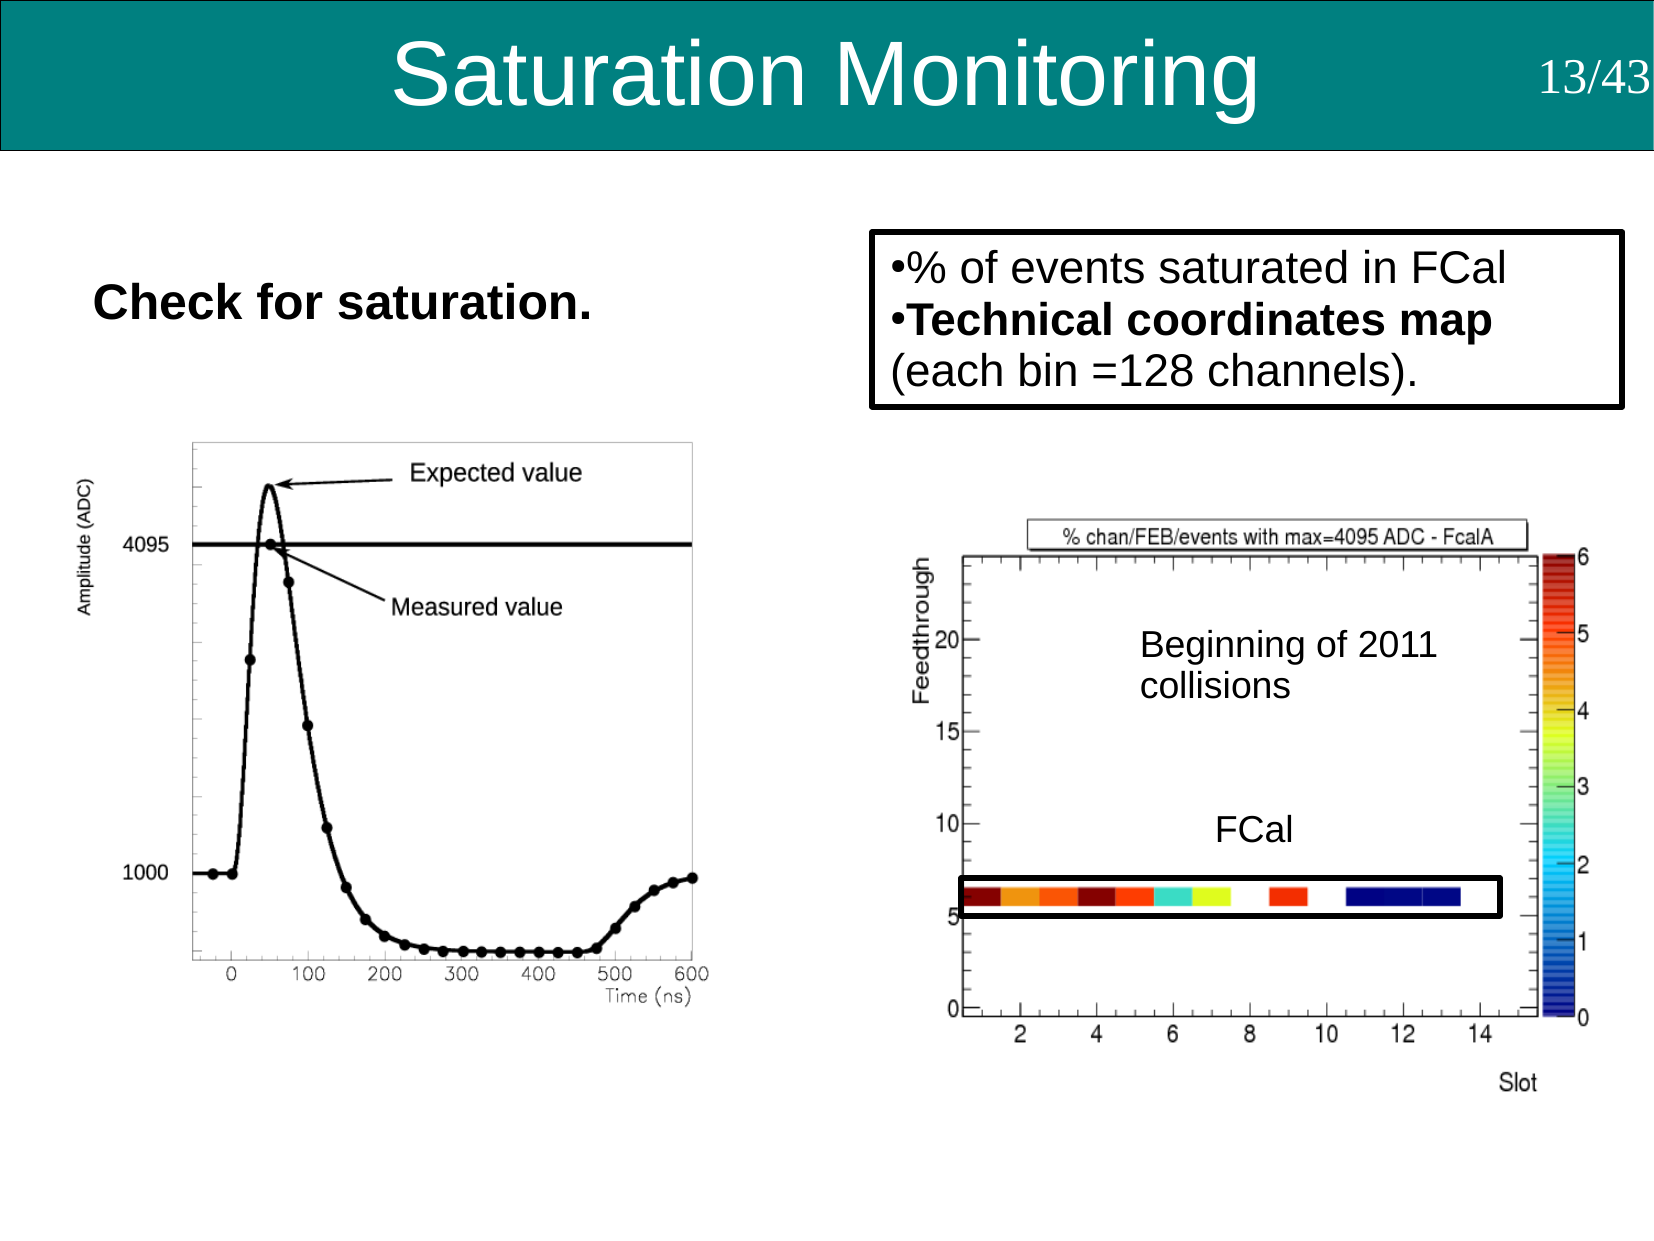

# Saturation Monitoring
13
% of events saturated in FCal
Technical coordinates map (each bin =128 channels).
Check for saturation.
Beginning of 2011 collisions
FCal